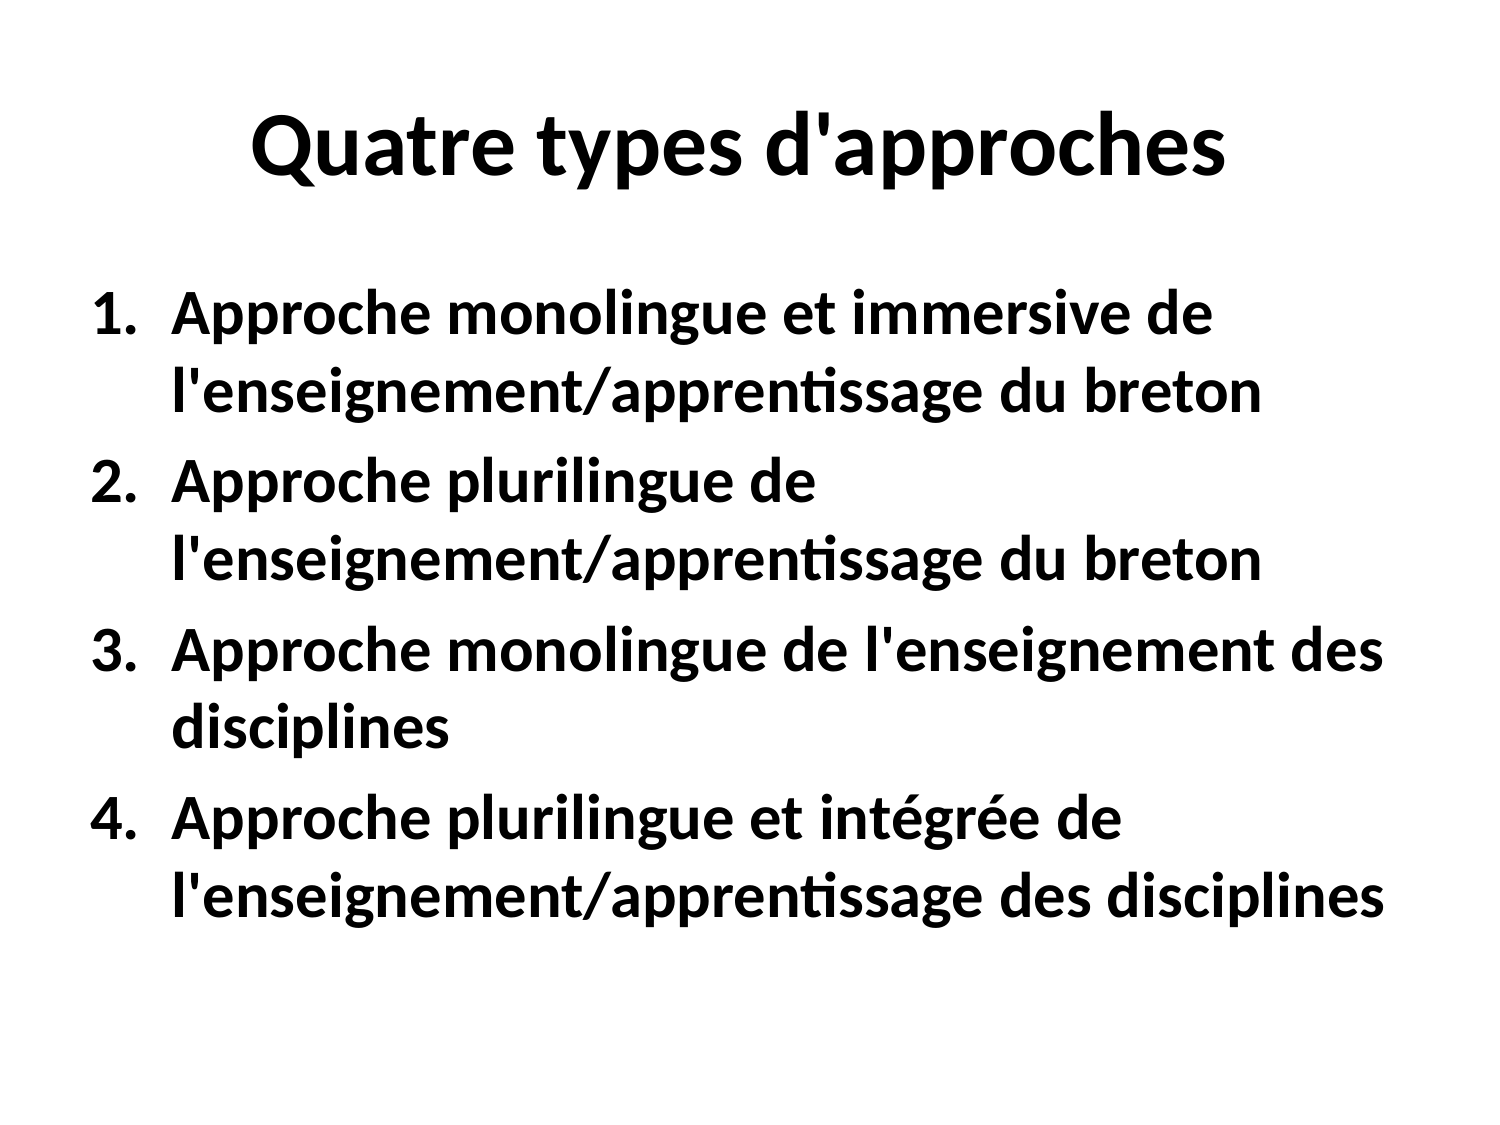

# Quatre types d'approches
Approche monolingue et immersive de l'enseignement/apprentissage du breton
Approche plurilingue de l'enseignement/apprentissage du breton
Approche monolingue de l'enseignement des disciplines
Approche plurilingue et intégrée de l'enseignement/apprentissage des disciplines